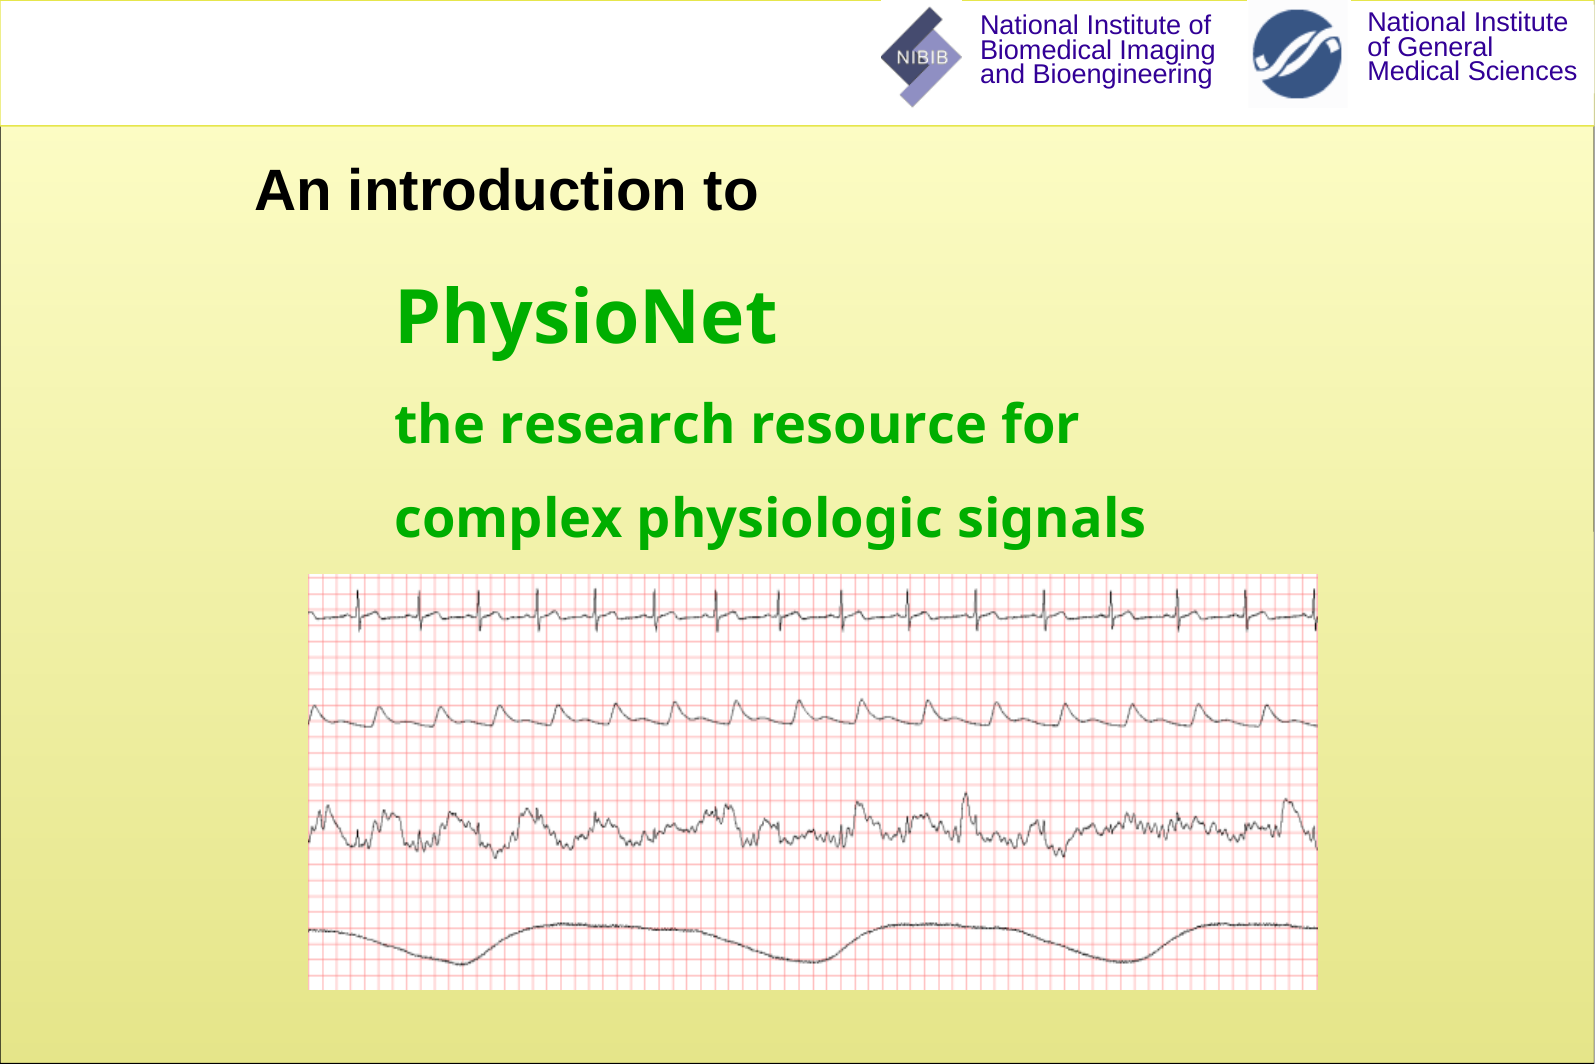

An introduction to
PhysioNet
the research resource for
complex physiologic signals